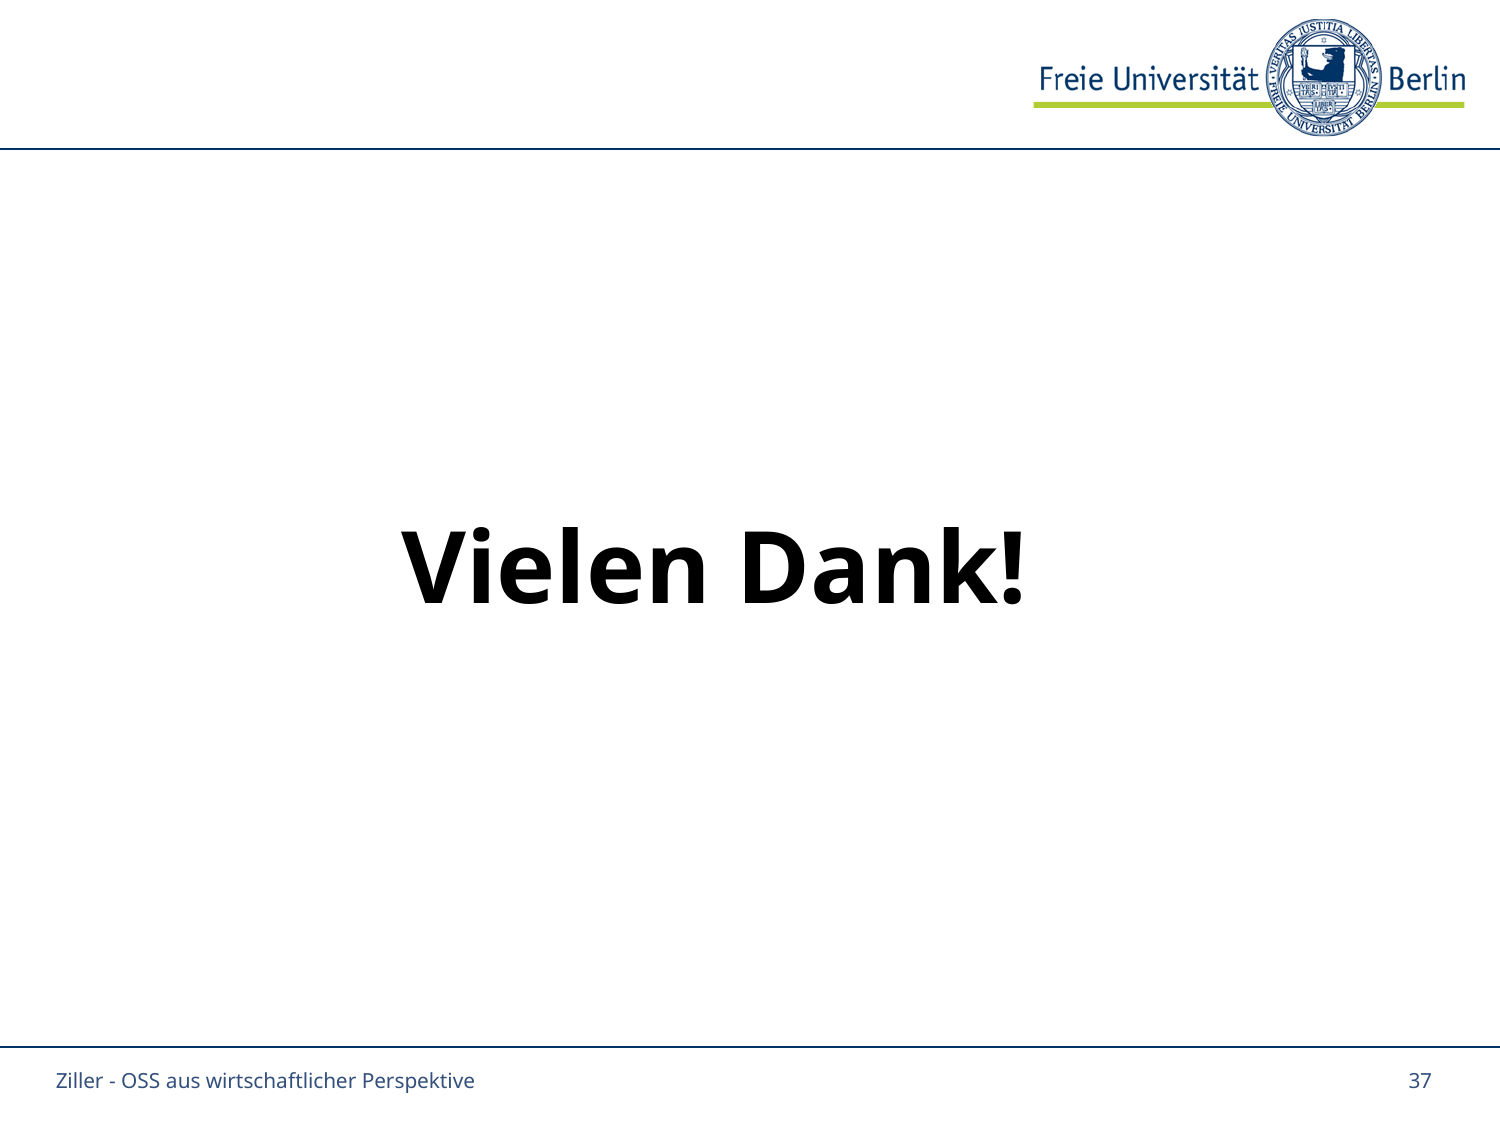

# Vielen Dank!
Ziller - OSS aus wirtschaftlicher Perspektive
37